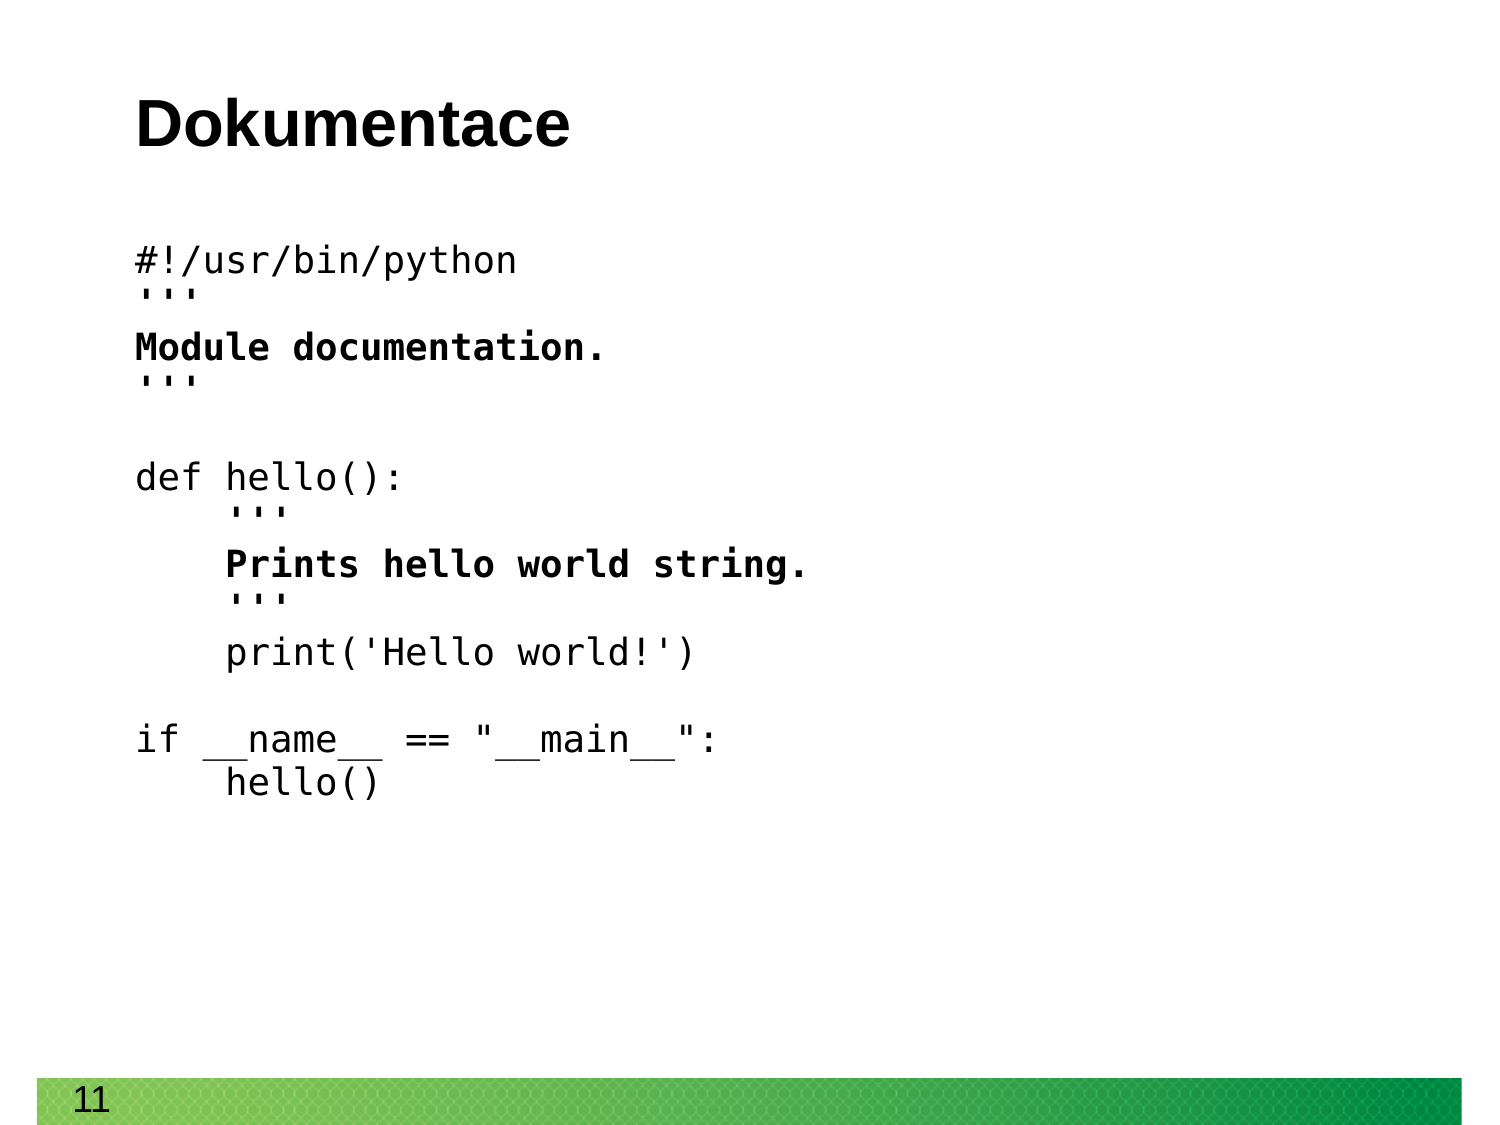

# Dokumentace
#!/usr/bin/python
'''
Module documentation.
'''
def hello():
 '''
 Prints hello world string.
 '''
 print('Hello world!')
if __name__ == "__main__":
 hello()